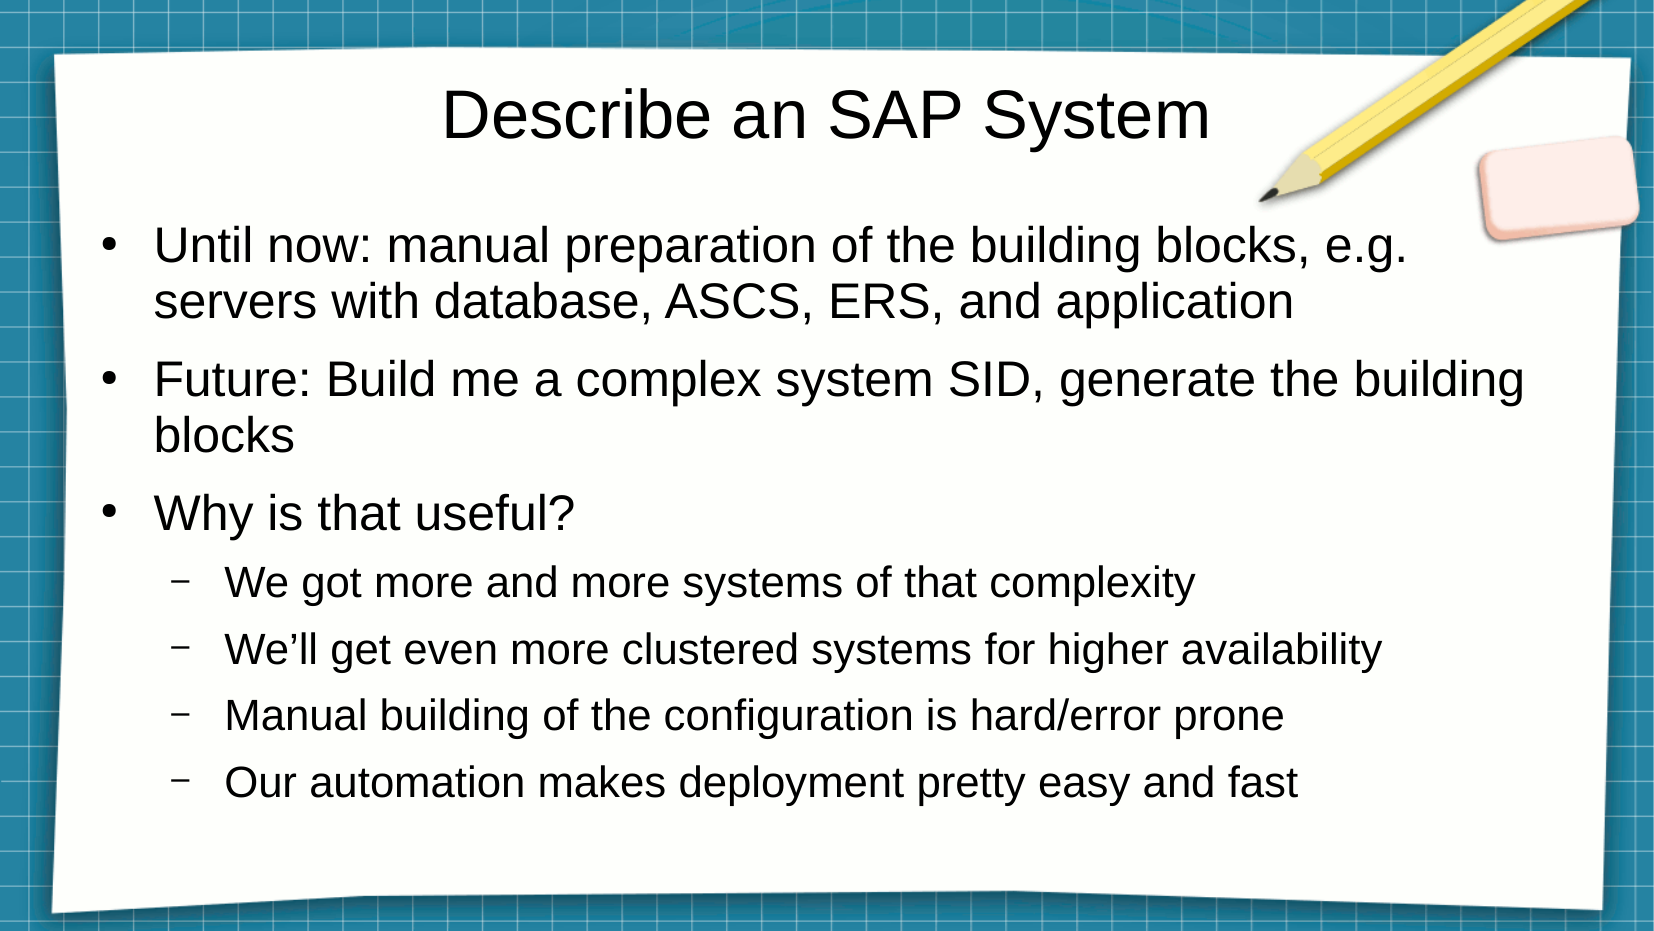

# Describe an SAP System
Until now: manual preparation of the building blocks, e.g. servers with database, ASCS, ERS, and application
Future: Build me a complex system SID, generate the building blocks
Why is that useful?
We got more and more systems of that complexity
We’ll get even more clustered systems for higher availability
Manual building of the configuration is hard/error prone
Our automation makes deployment pretty easy and fast